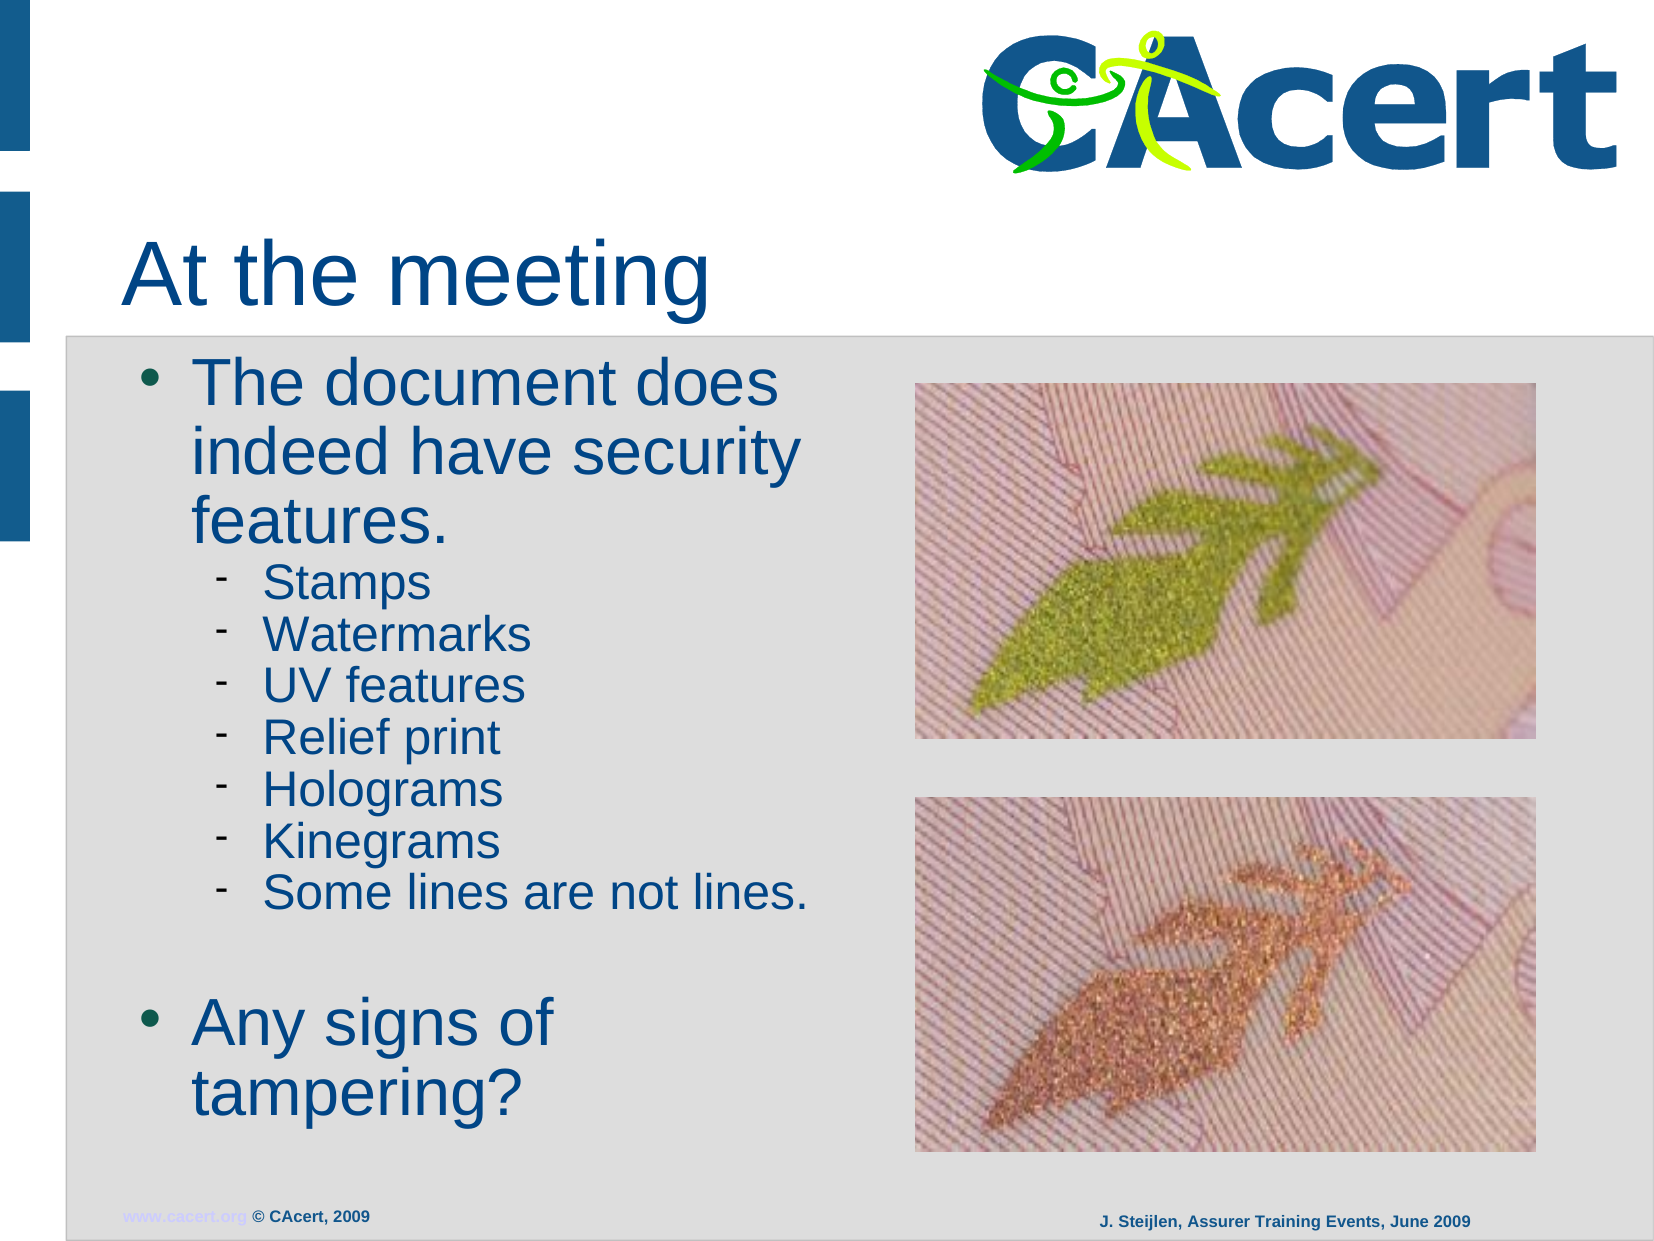

# At the meeting
The document does indeed have security features.
Stamps
Watermarks
UV features
Relief print
Holograms
Kinegrams
Some lines are not lines.
Any signs of tampering?